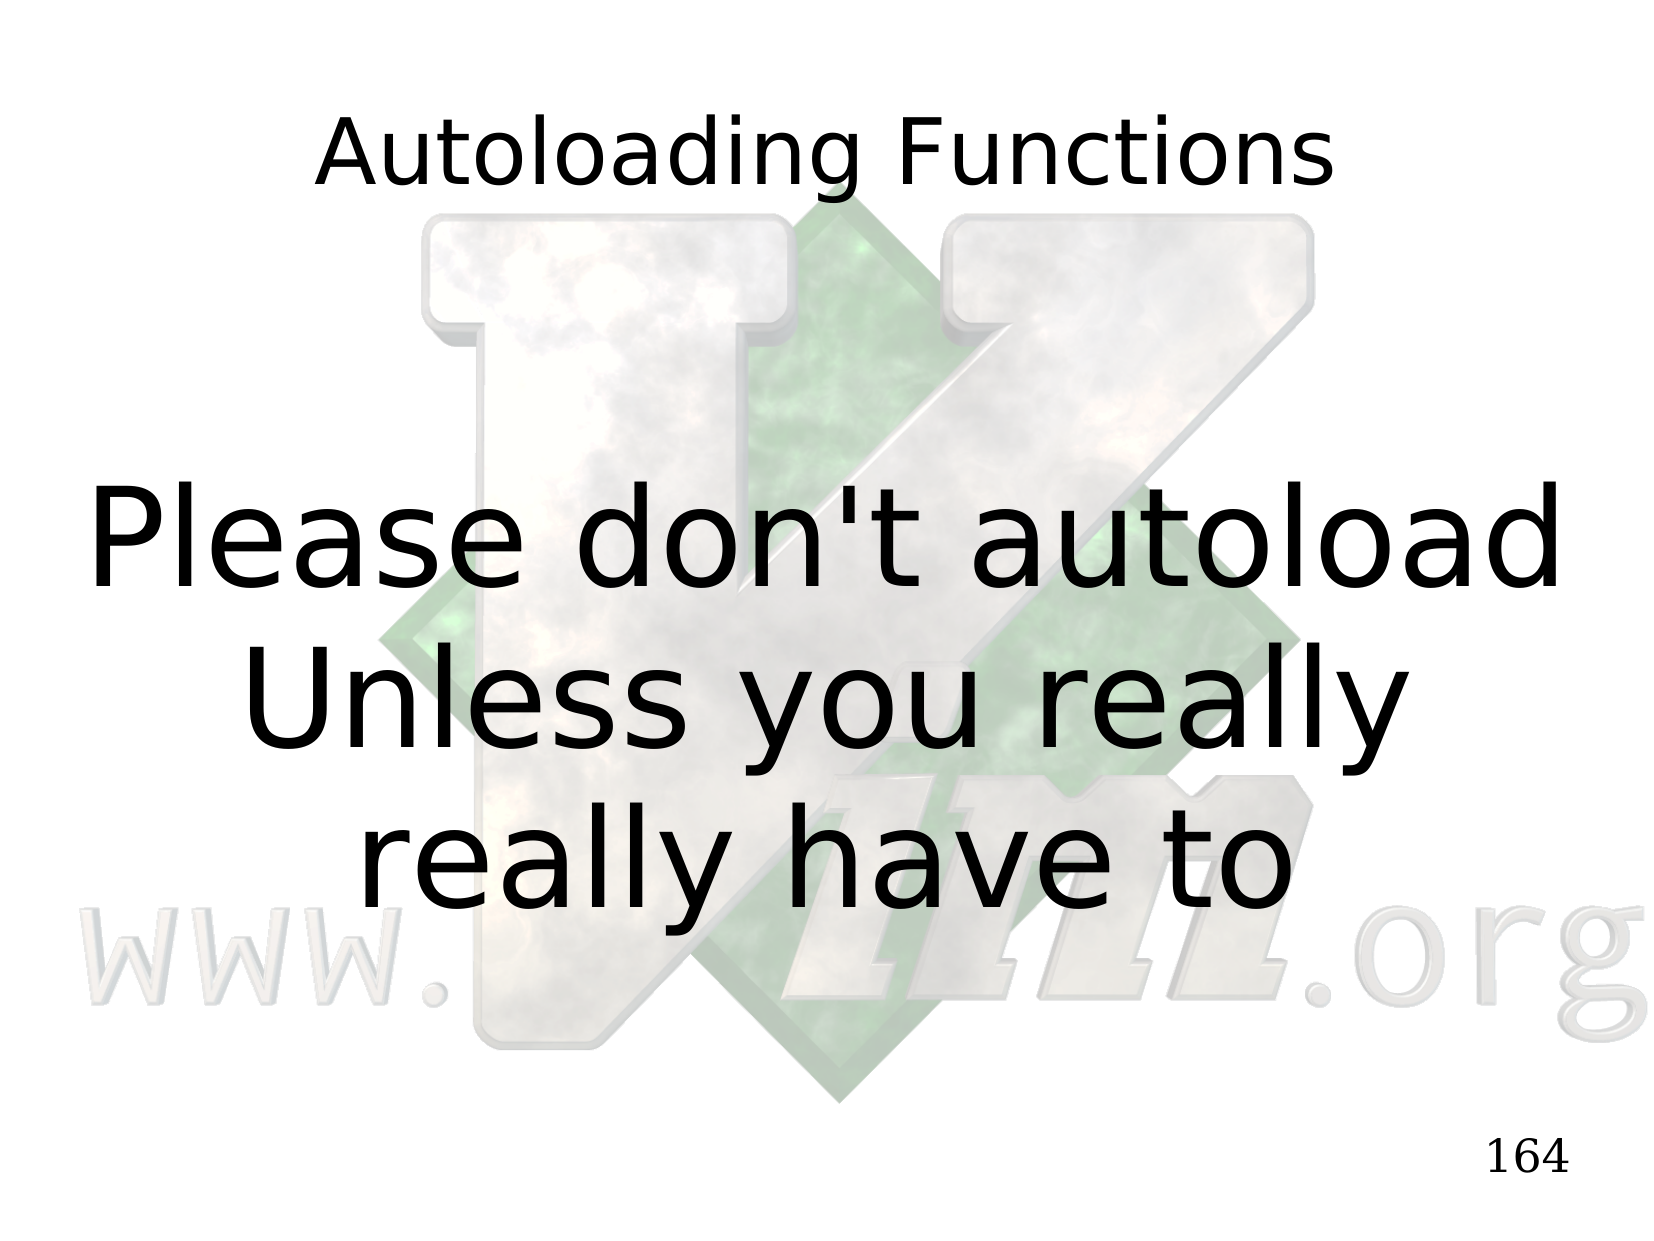

# Autoloading Functions
Please don't autoload
Unless you really really have to
164